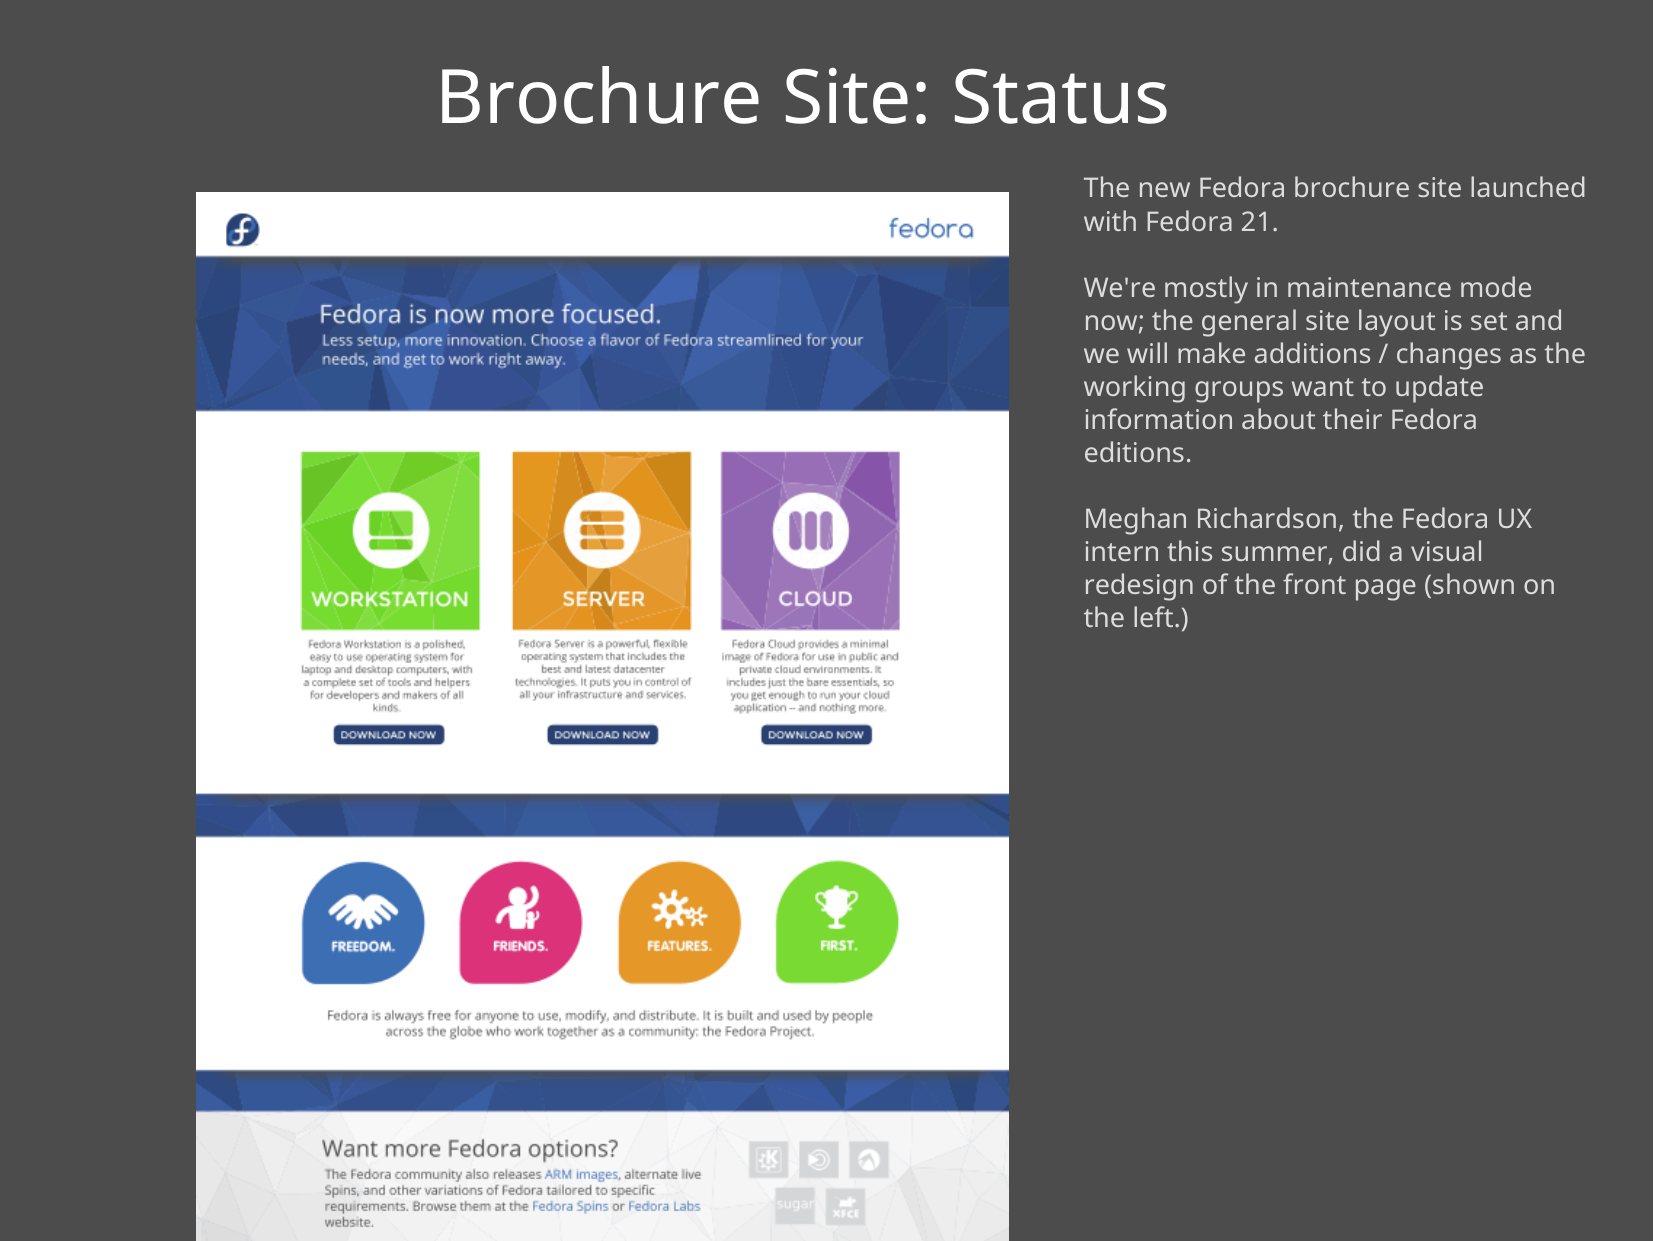

# Brochure Site: Status
The new Fedora brochure site launched with Fedora 21.
We're mostly in maintenance mode now; the general site layout is set and we will make additions / changes as the working groups want to update information about their Fedora editions.
Meghan Richardson, the Fedora UX intern this summer, did a visual redesign of the front page (shown on the left.)